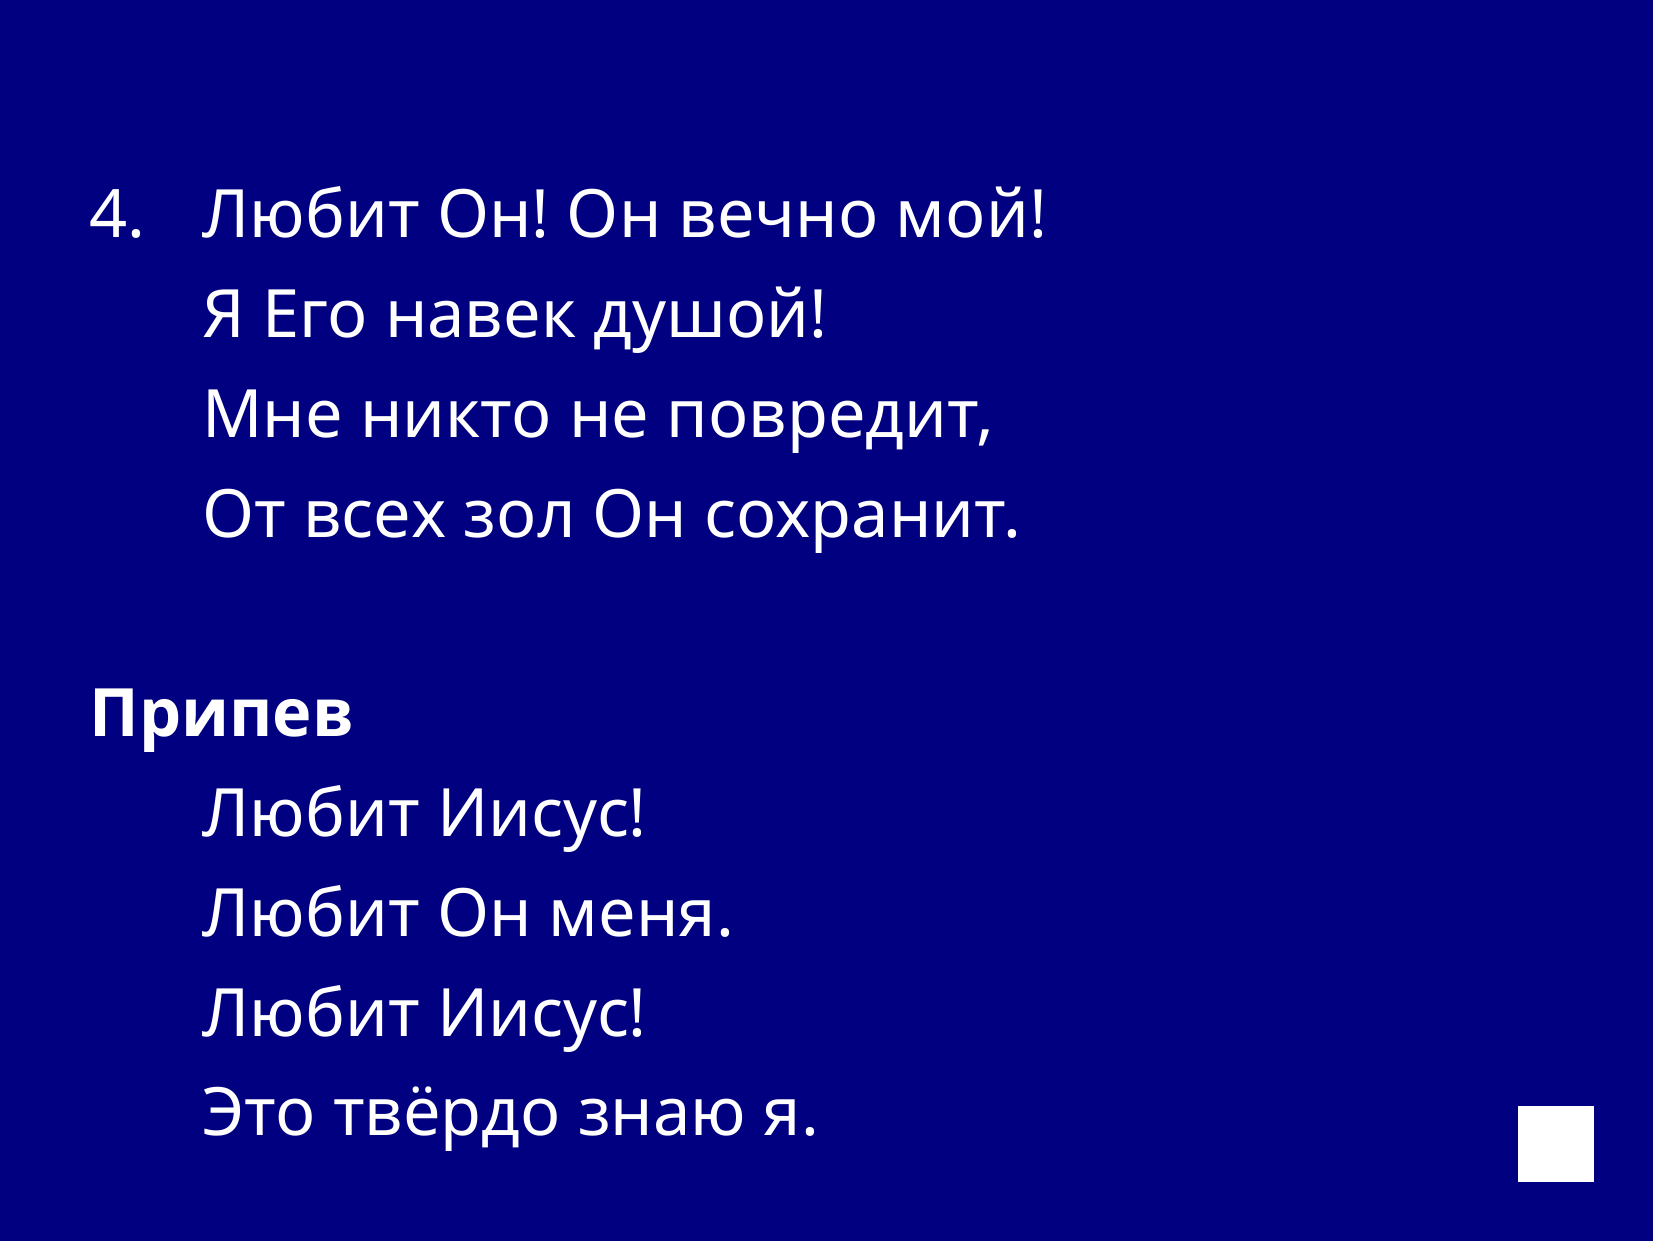

4.	Любит Он! Он вечно мой!
	Я Его навек душой!
	Мне никто не повредит,
	От всех зол Он сохранит.
Припев
	Любит Иисус!
	Любит Он меня.
	Любит Иисус!
	Это твёрдо знаю я.